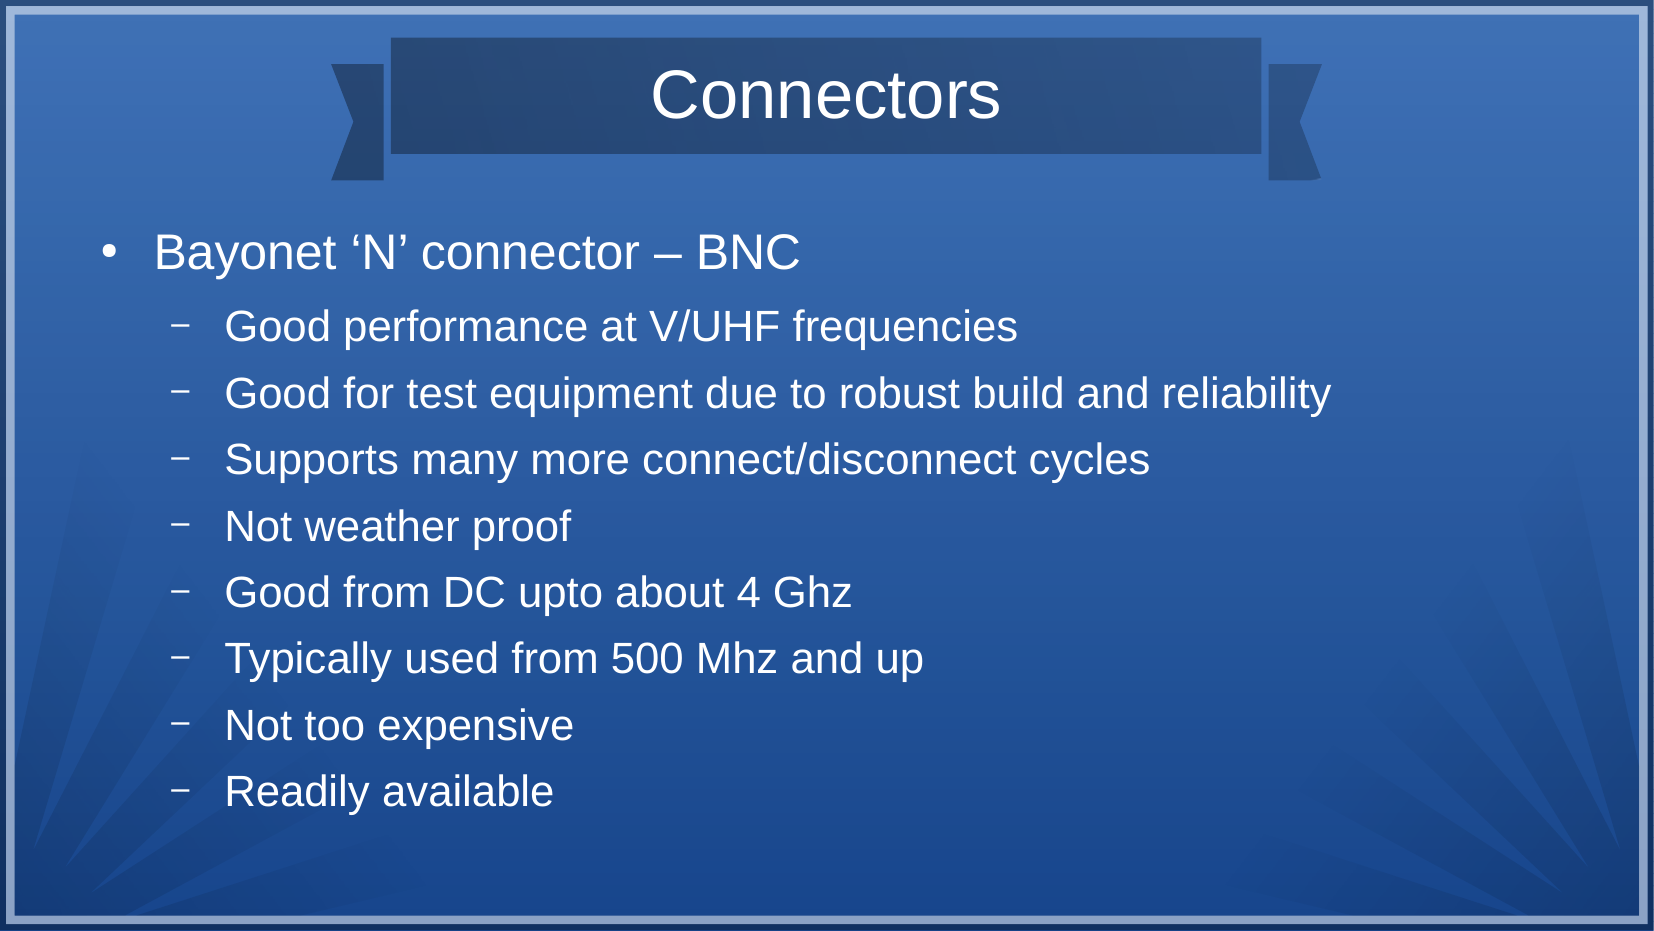

# Connectors
Bayonet ‘N’ connector – BNC
Good performance at V/UHF frequencies
Good for test equipment due to robust build and reliability
Supports many more connect/disconnect cycles
Not weather proof
Good from DC upto about 4 Ghz
Typically used from 500 Mhz and up
Not too expensive
Readily available